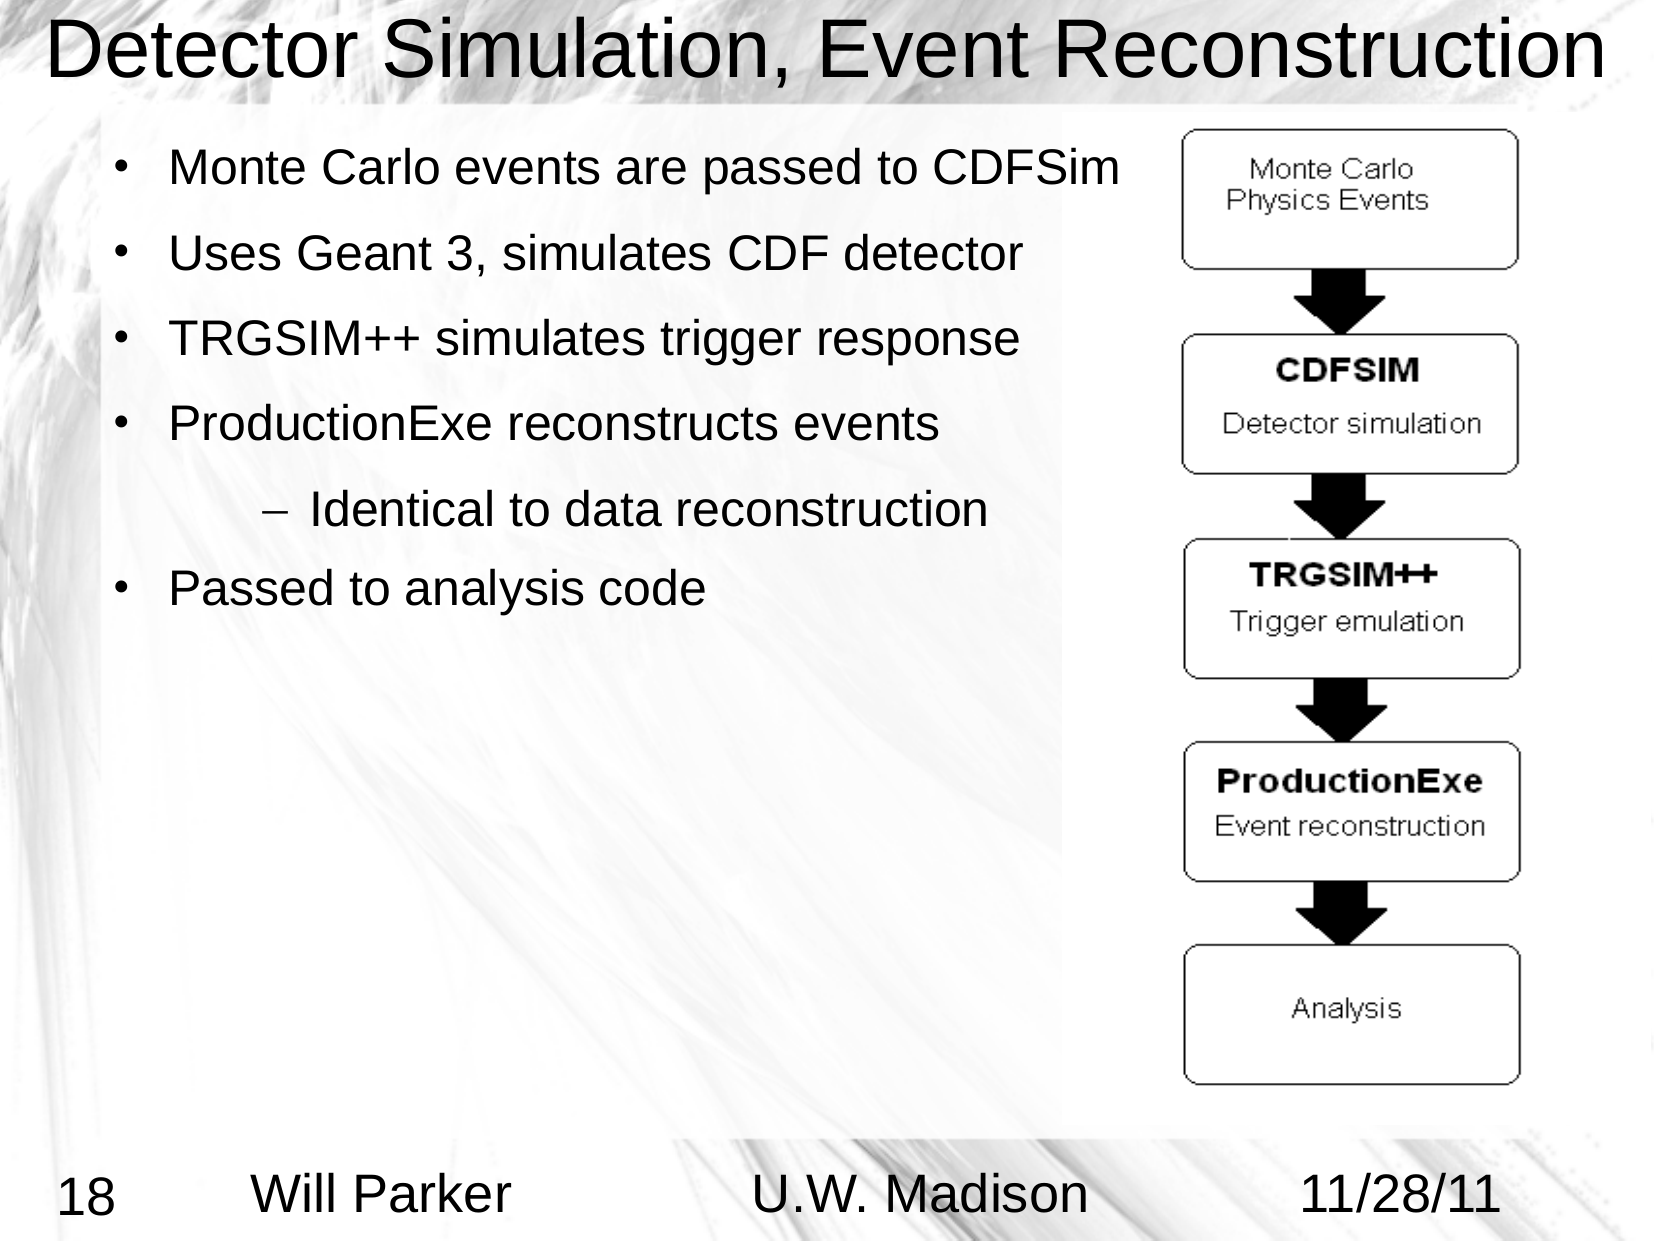

# Detector Simulation, Event Reconstruction
Monte Carlo events are passed to CDFSim
Uses Geant 3, simulates CDF detector
TRGSIM++ simulates trigger response
ProductionExe reconstructs events
Identical to data reconstruction
Passed to analysis code
 Will Parker U.W. Madison 11/28/11
18